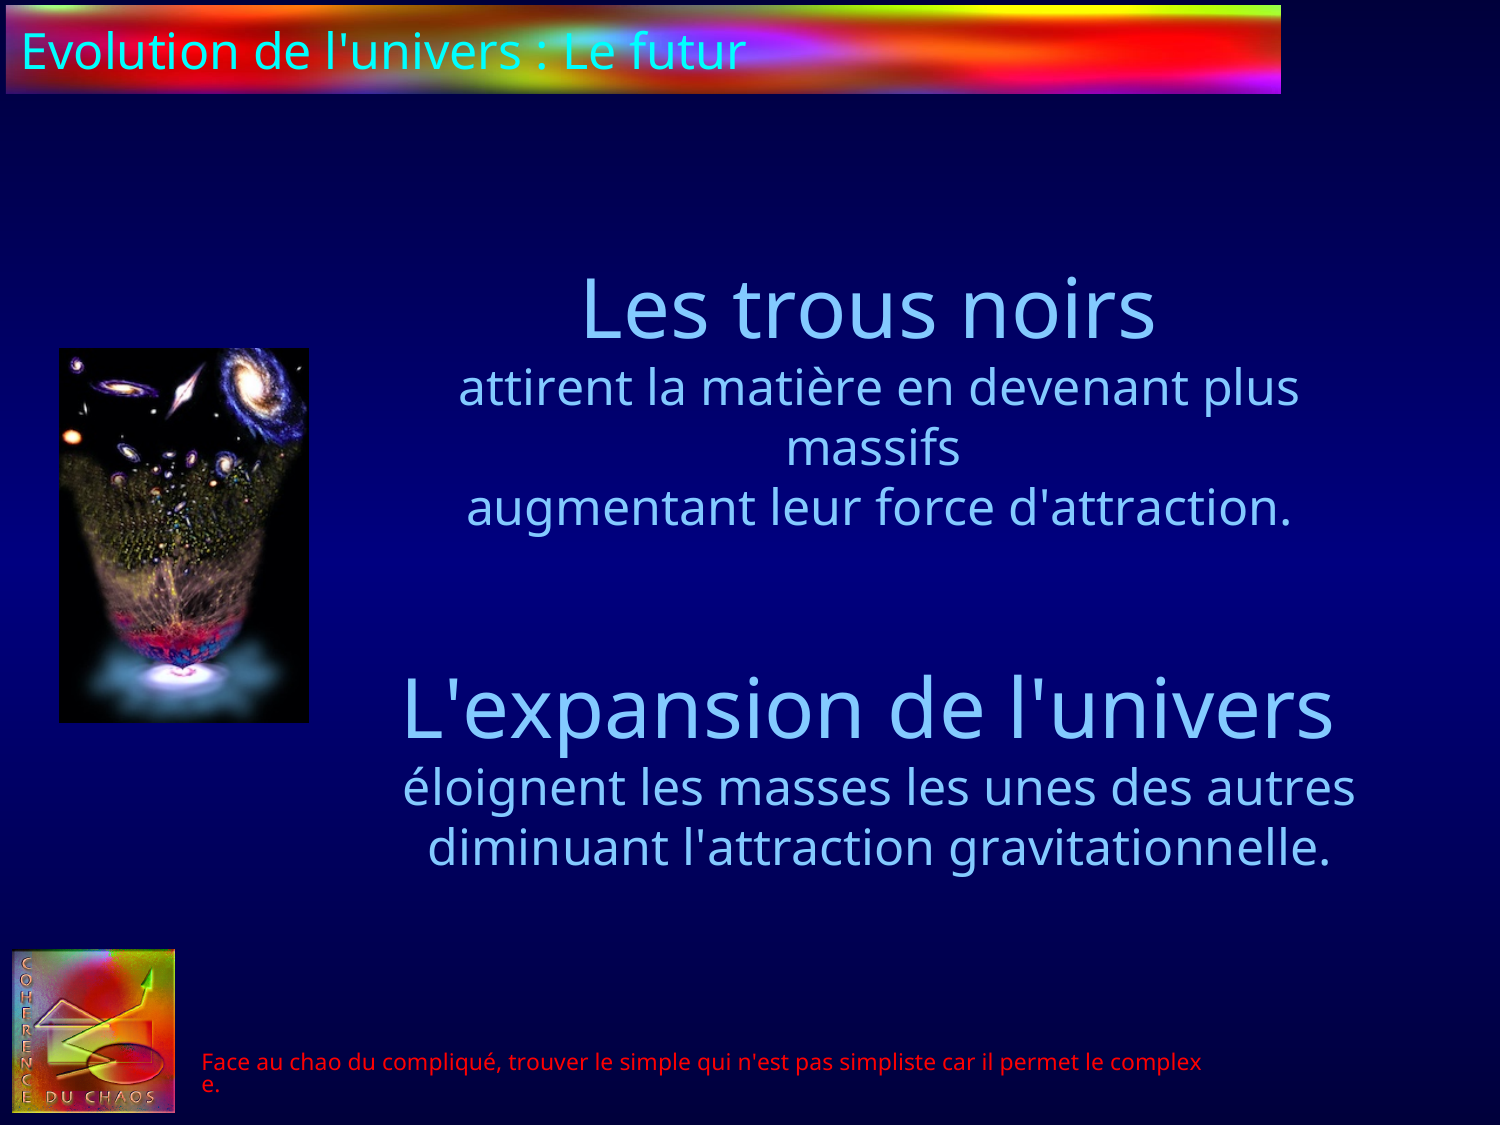

#
Evolution de l'univers : Le futur
Les trous noirs
attirent la matière en devenant plus massifs
augmentant leur force d'attraction.
L'expansion de l'univers
éloignent les masses les unes des autres diminuant l'attraction gravitationnelle.
Face au chao du compliqué, trouver le simple qui n'est pas simpliste car il permet le complexe.